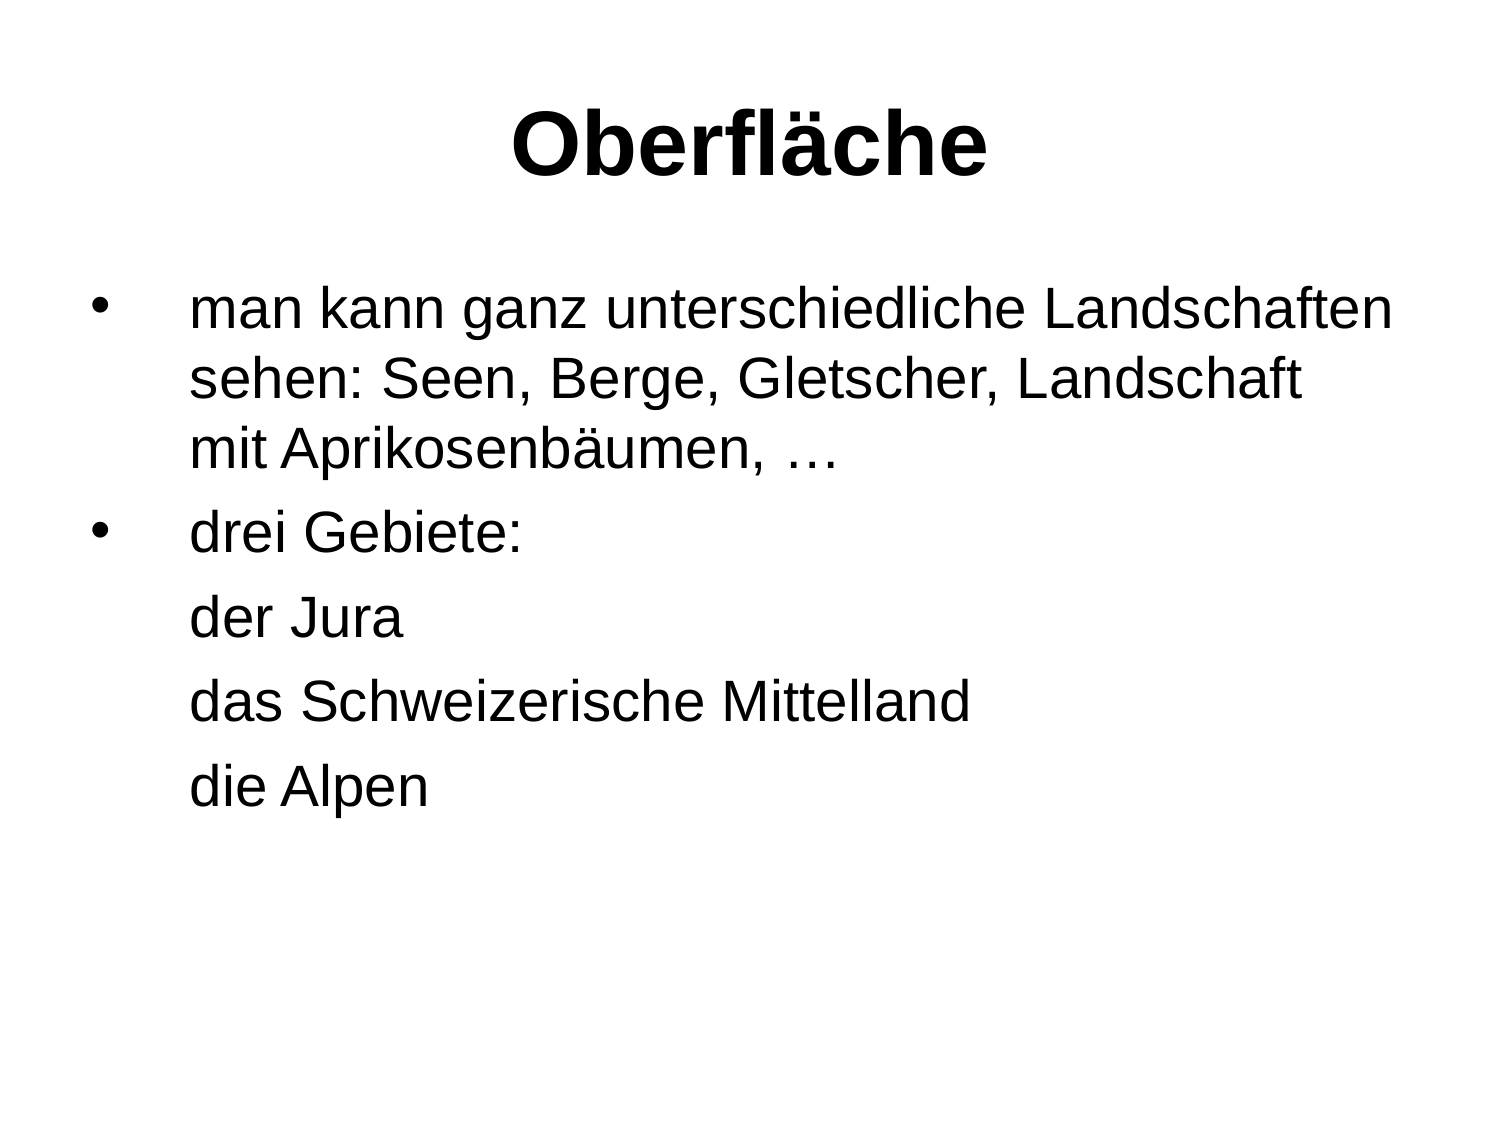

# Oberfläche
man kann ganz unterschiedliche Landschaften sehen: Seen, Berge, Gletscher, Landschaft
mit Aprikosenbäumen, …
drei Gebiete:
	der Jura
	das Schweizerische Mittelland
	die Alpen